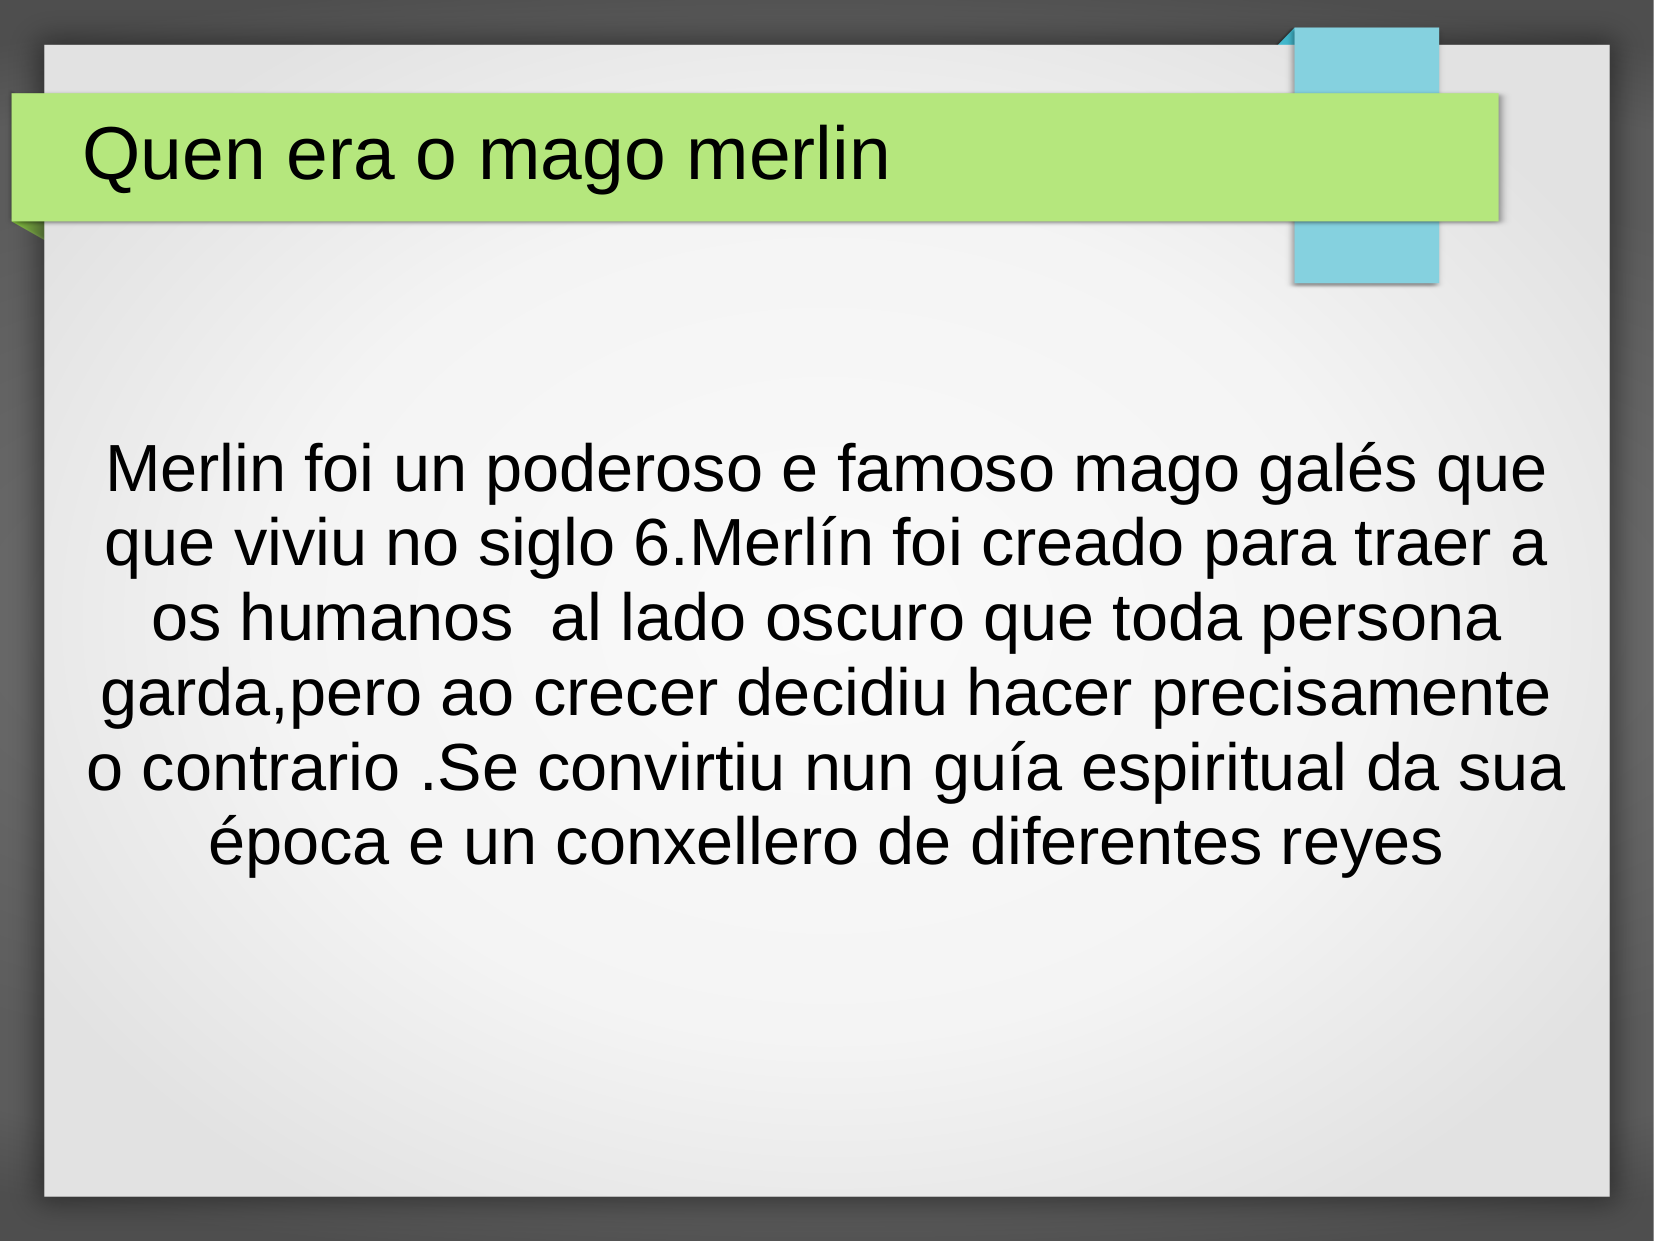

# Quen era o mago merlin
Merlin foi un poderoso e famoso mago galés que que viviu no siglo 6.Merlín foi creado para traer a os humanos al lado oscuro que toda persona garda,pero ao crecer decidiu hacer precisamente o contrario .Se convirtiu nun guía espiritual da sua época e un conxellero de diferentes reyes